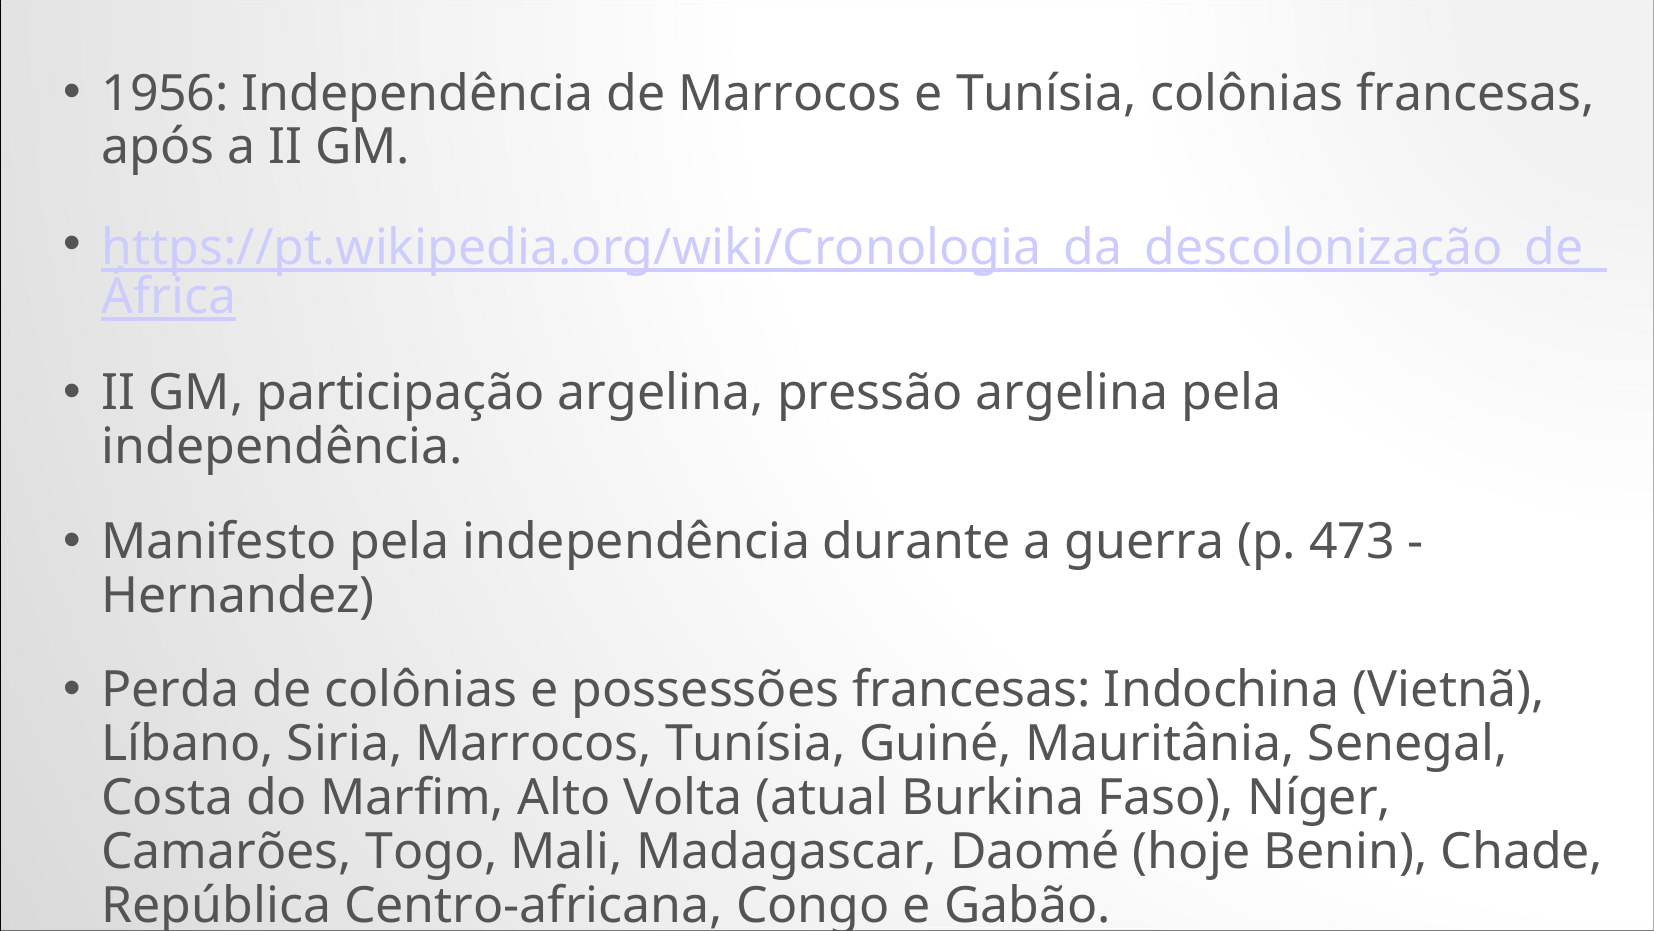

1956: Independência de Marrocos e Tunísia, colônias francesas, após a II GM.
https://pt.wikipedia.org/wiki/Cronologia_da_descolonização_de_África
II GM, participação argelina, pressão argelina pela independência.
Manifesto pela independência durante a guerra (p. 473 - Hernandez)
Perda de colônias e possessões francesas: Indochina (Vietnã), Líbano, Siria, Marrocos, Tunísia, Guiné, Mauritânia, Senegal, Costa do Marﬁm, Alto Volta (atual Burkina Faso), Níger, Camarões, Togo, Mali, Madagascar, Daomé (hoje Benin), Chade, República Centro-africana, Congo e Gabão.